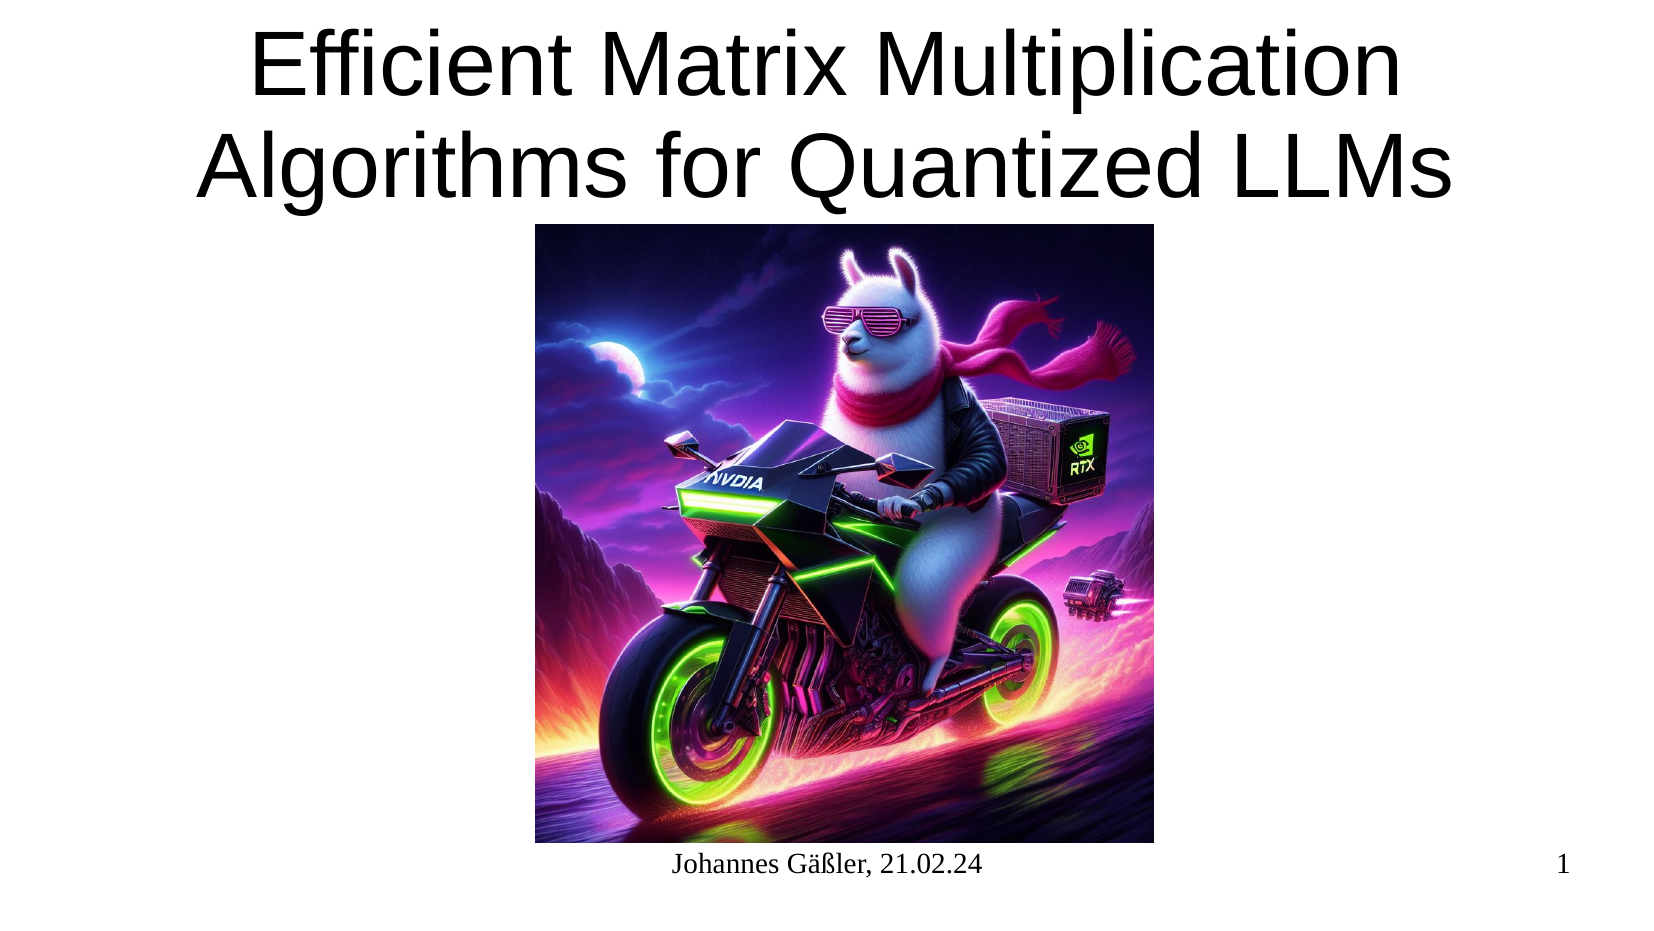

# Efficient Matrix Multiplication Algorithms for Quantized LLMs
Johannes Gäßler, 21.02.24
1